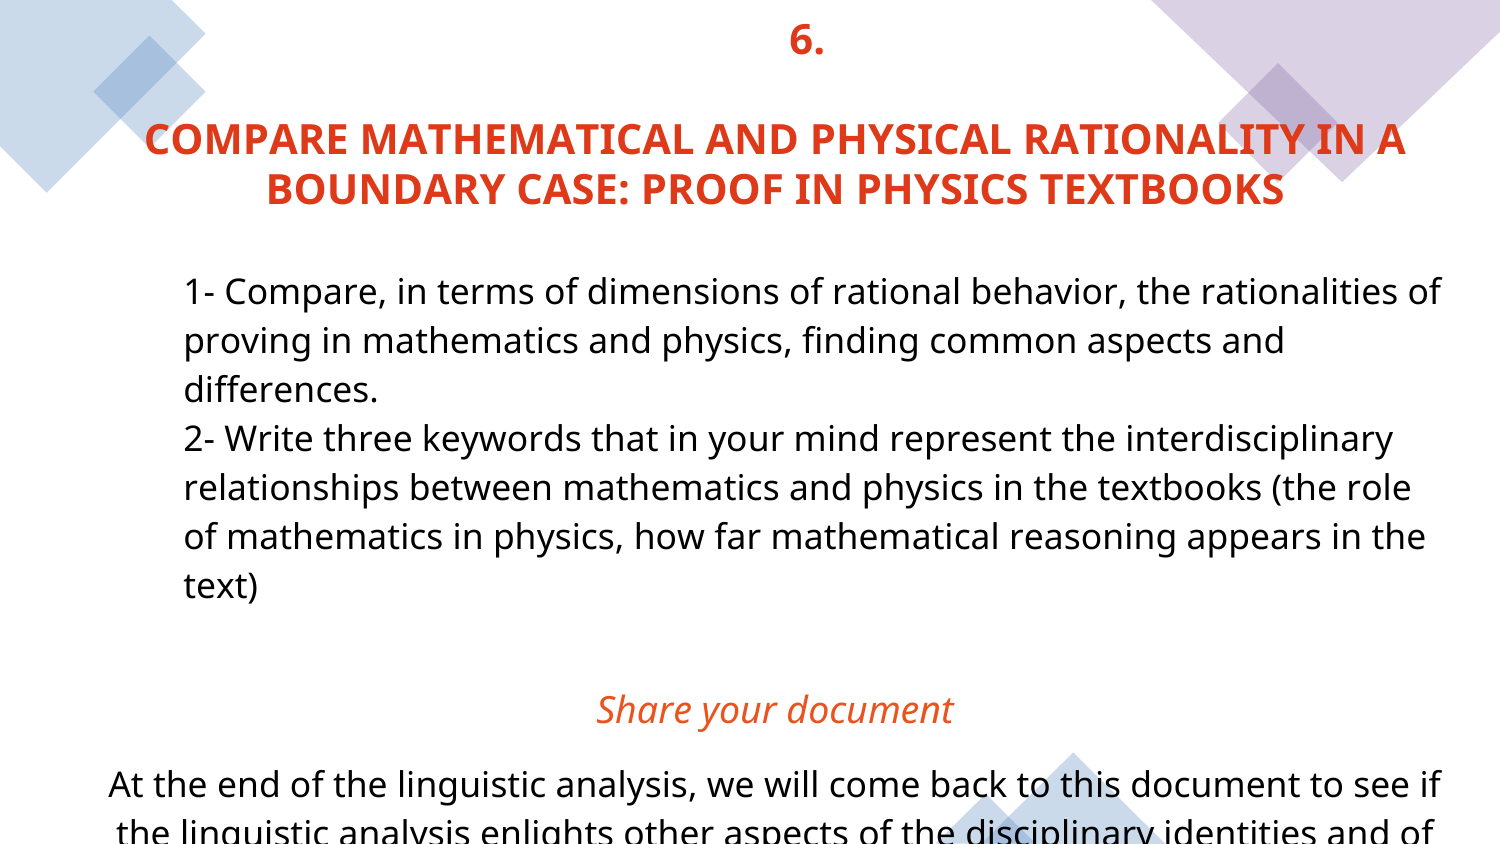

6.
COMPARE MATHEMATICAL AND PHYSICAL RATIONALITY IN A BOUNDARY CASE: PROOF IN PHYSICS TEXTBOOKS
1- Compare, in terms of dimensions of rational behavior, the rationalities of proving in mathematics and physics, finding common aspects and differences.
2- Write three keywords that in your mind represent the interdisciplinary relationships between mathematics and physics in the textbooks (the role of mathematics in physics, how far mathematical reasoning appears in the text)
Share your document
At the end of the linguistic analysis, we will come back to this document to see if the linguistic analysis enlights other aspects of the disciplinary identities and of their intertwining.